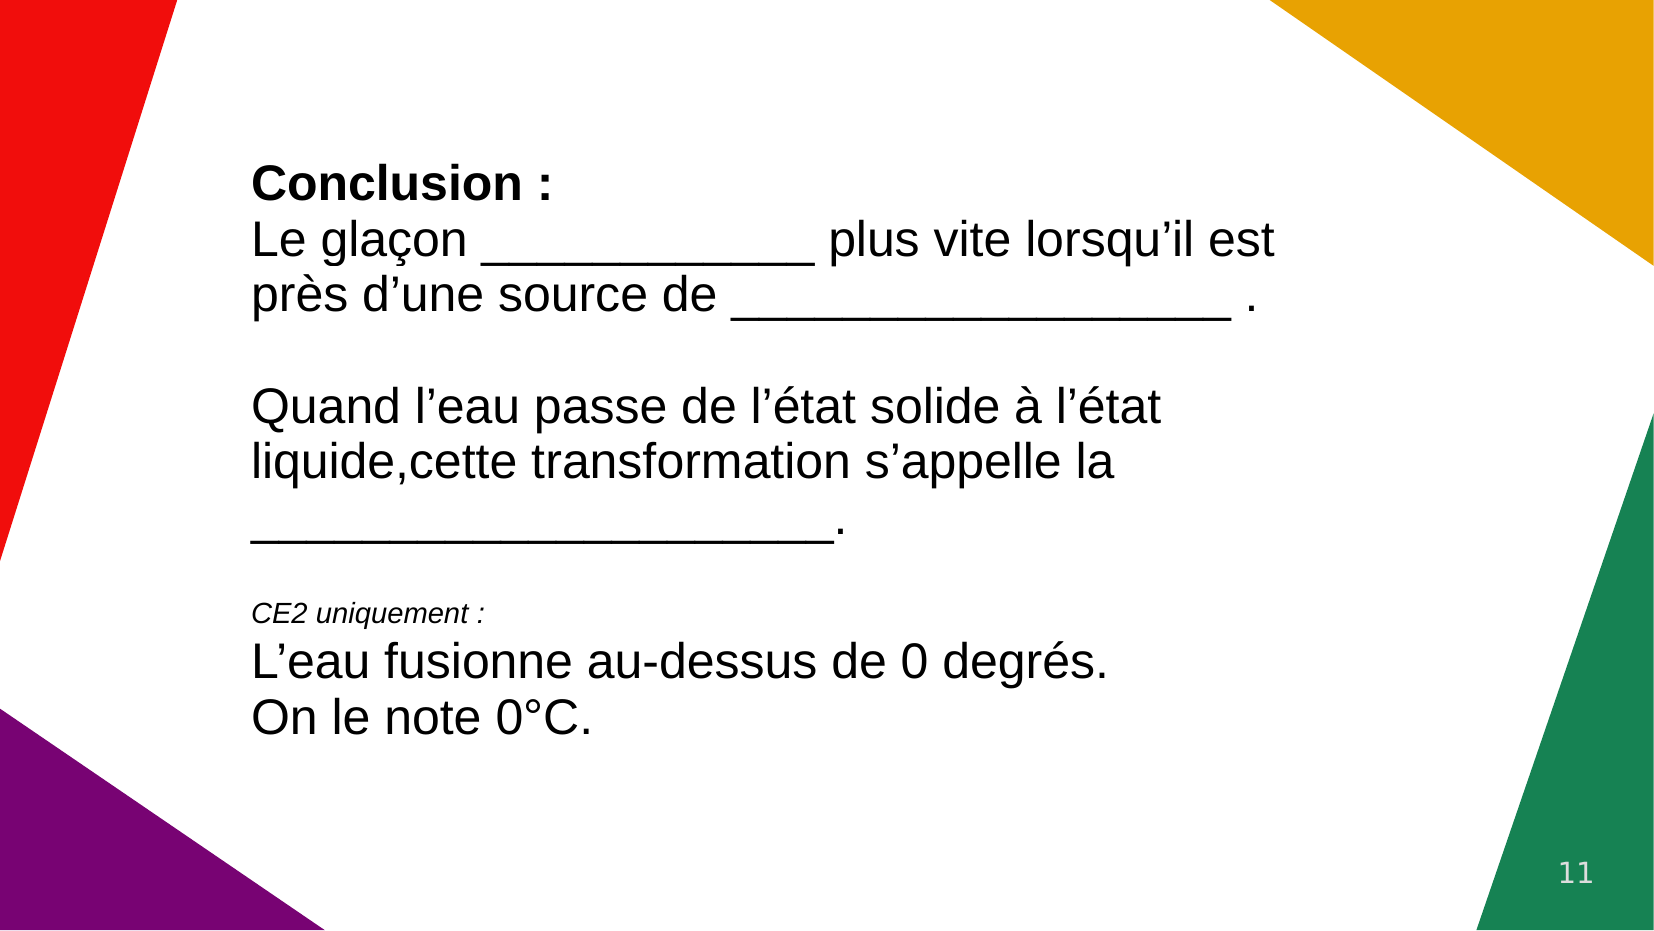

Conclusion :
Le glaçon ____________ plus vite lorsqu’il est près d’une source de __________________ .
Quand l’eau passe de l’état solide à l’état liquide,cette transformation s’appelle la _____________________.
CE2 uniquement :
L’eau fusionne au-dessus de 0 degrés.
On le note 0°C.
11